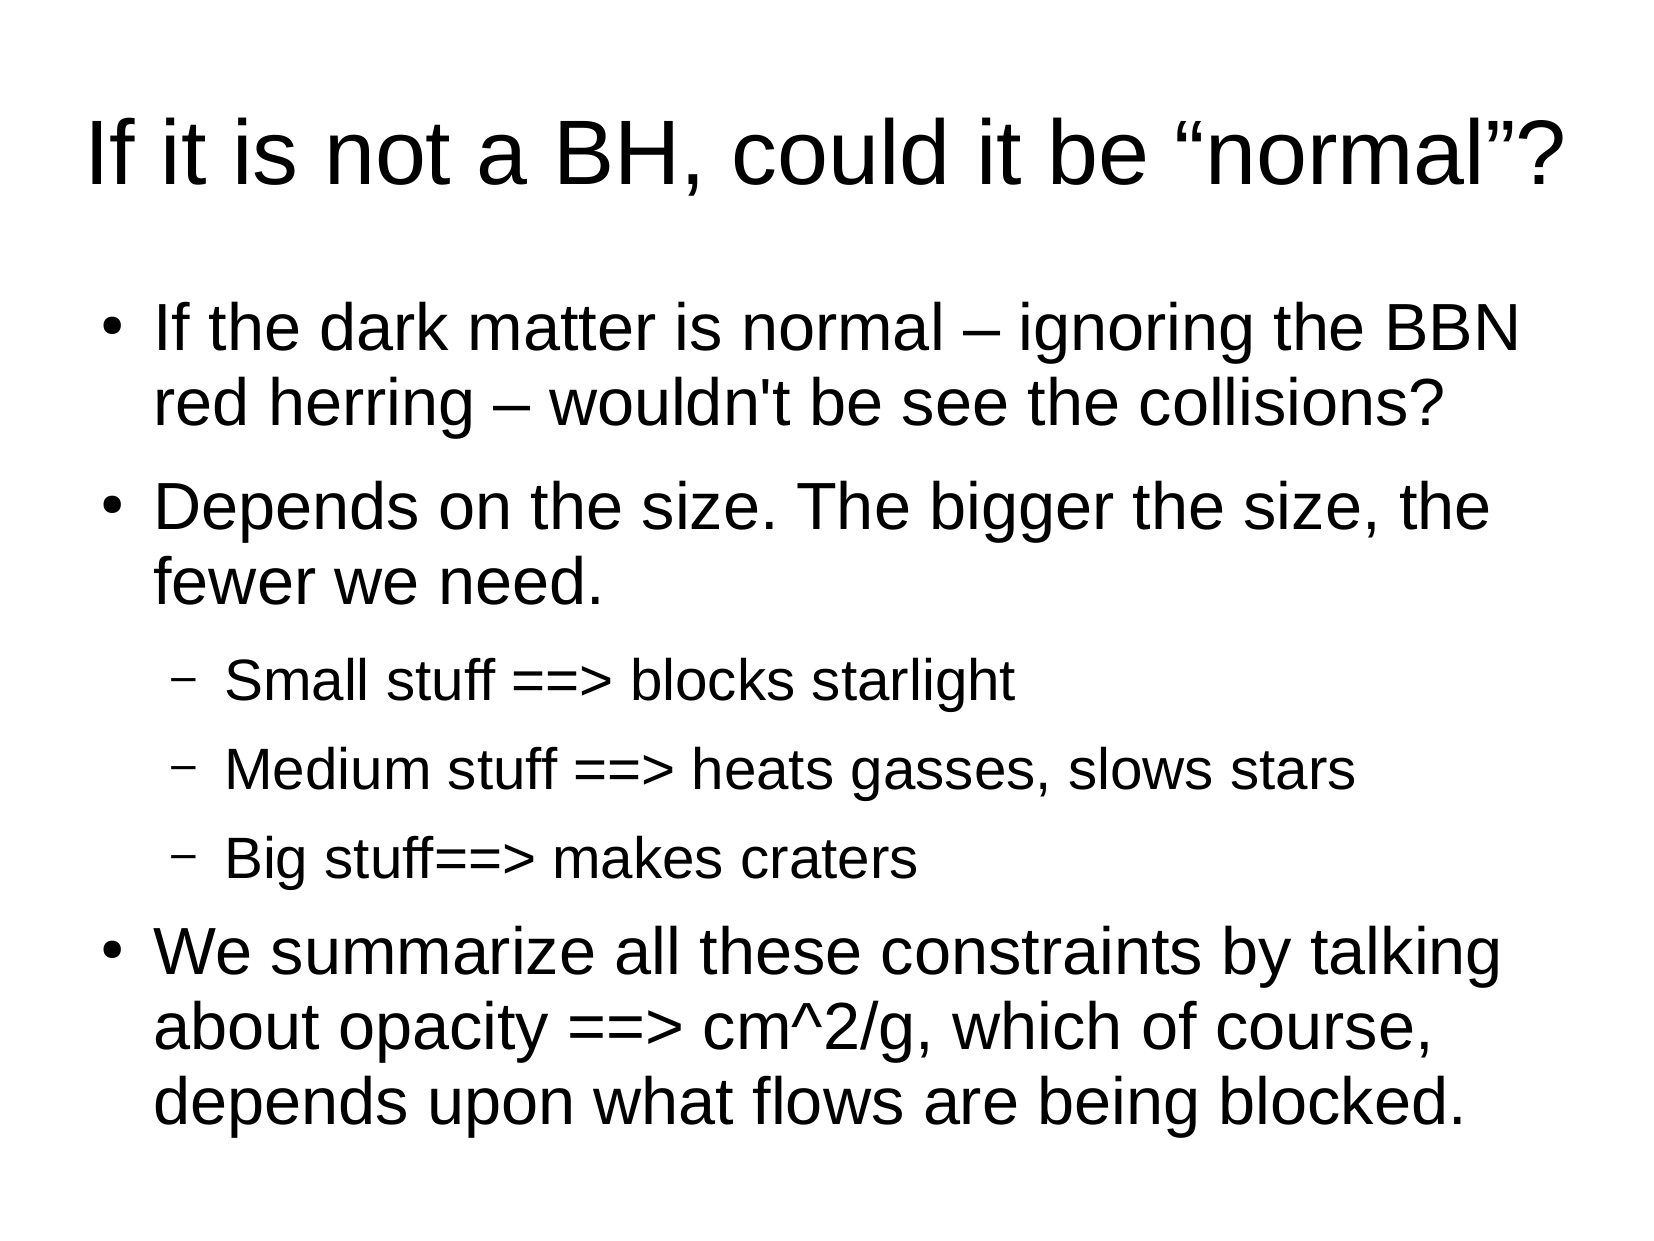

# If it is not a BH, could it be “normal”?
If the dark matter is normal – ignoring the BBN red herring – wouldn't be see the collisions?
Depends on the size. The bigger the size, the fewer we need.
Small stuff ==> blocks starlight
Medium stuff ==> heats gasses, slows stars
Big stuff==> makes craters
We summarize all these constraints by talking about opacity ==> cm^2/g, which of course, depends upon what flows are being blocked.